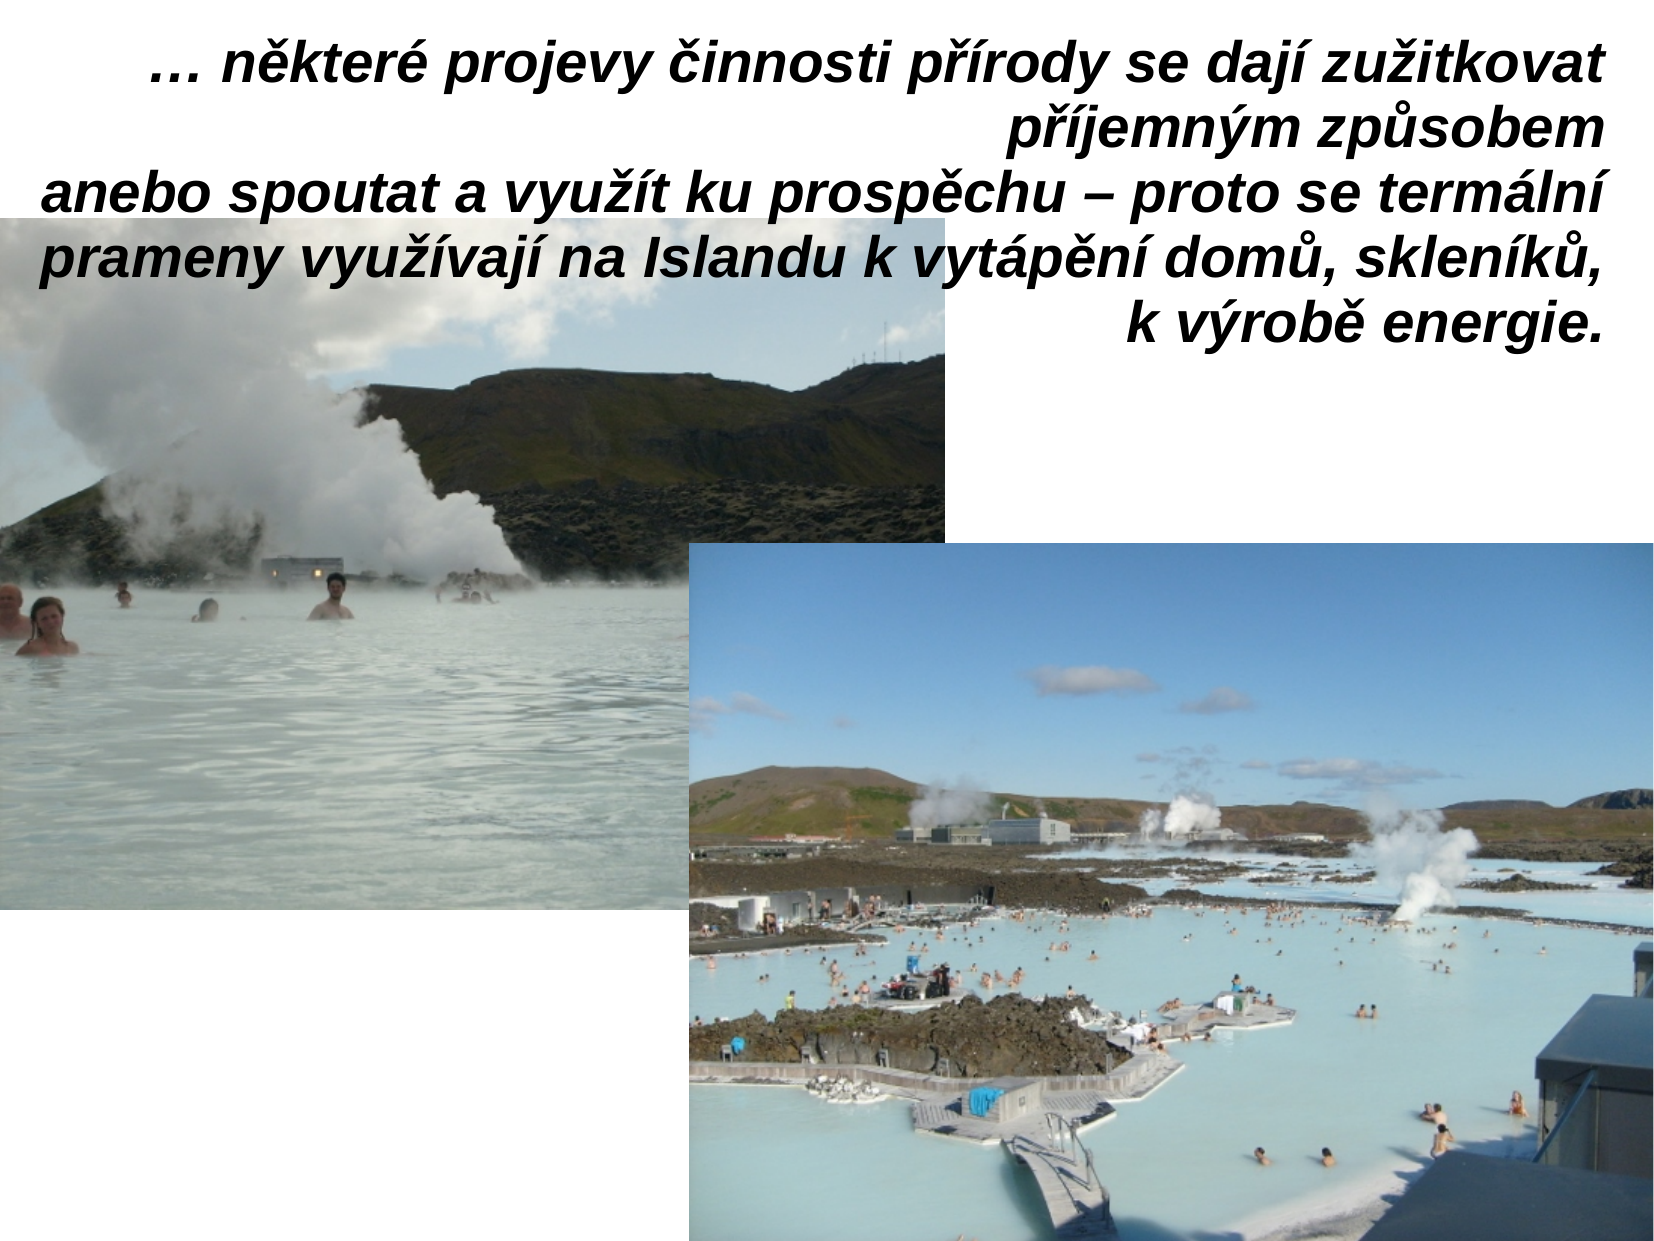

# … některé projevy činnosti přírody se dají zužitkovat příjemným způsobem anebo spoutat a využít ku prospěchu – proto se termální prameny využívají na Islandu k vytápění domů, skleníků, k výrobě energie.